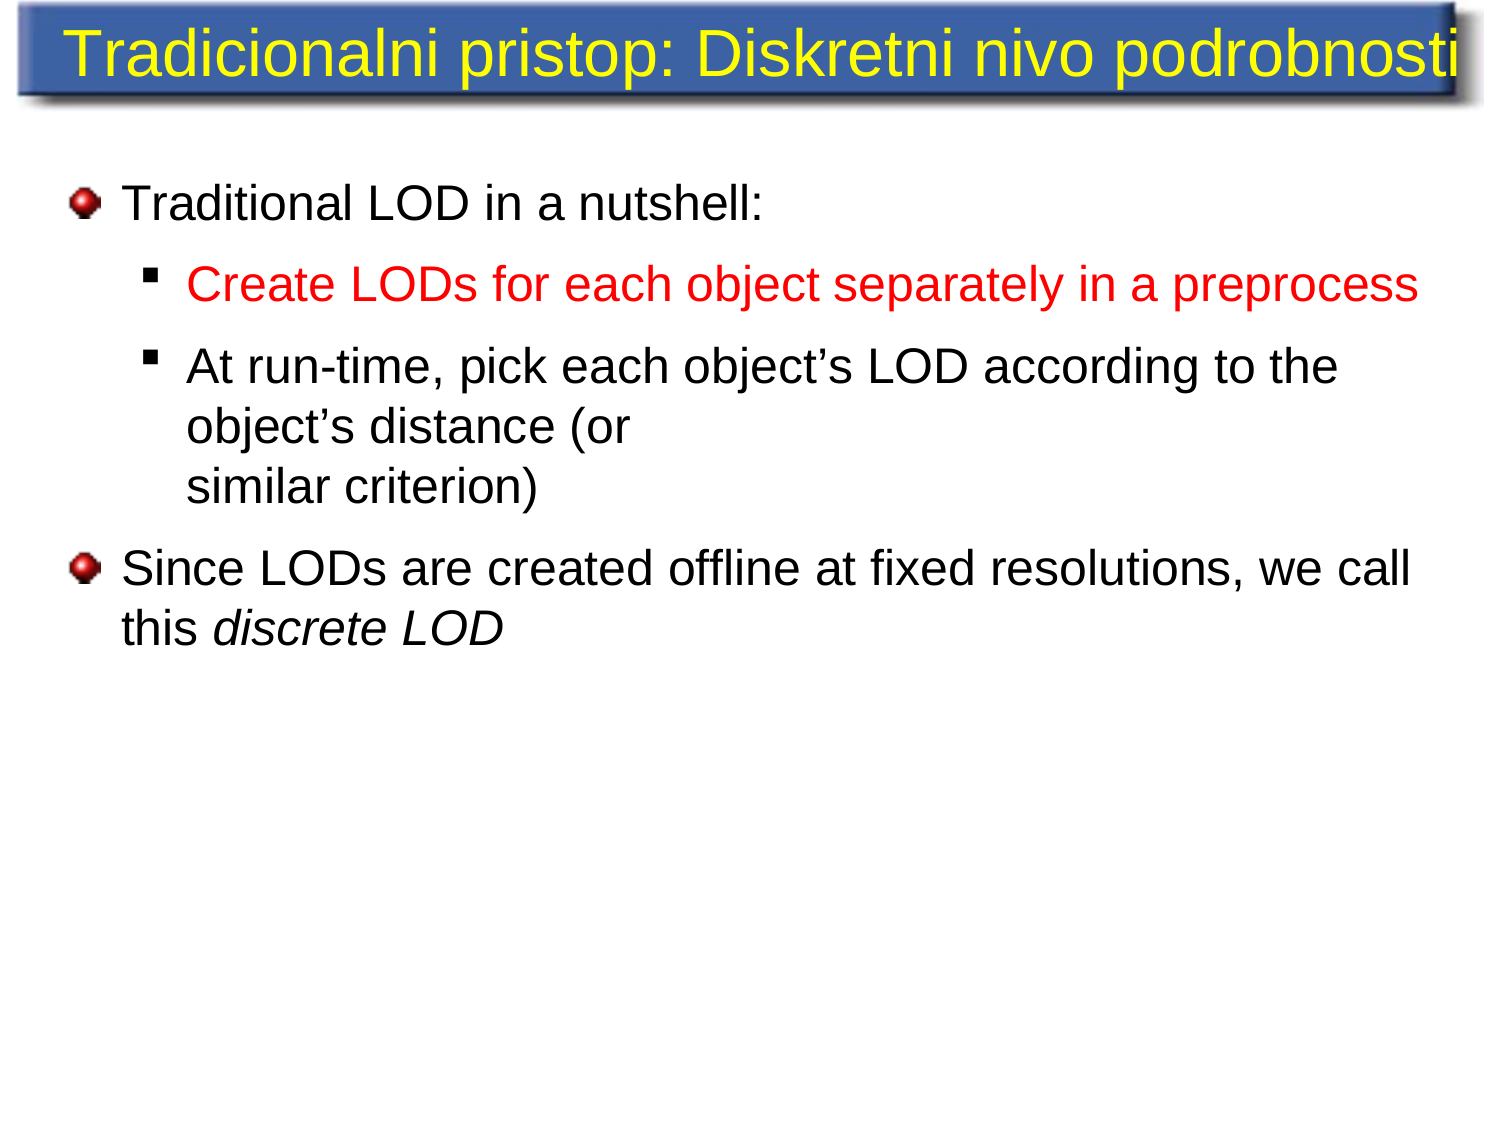

# Tradicionalni pristop: Diskretni nivo podrobnosti
Traditional LOD in a nutshell:
Create LODs for each object separately in a preprocess
At run-time, pick each object’s LOD according to the object’s distance (or
similar criterion)
Since LODs are created offline at fixed resolutions, we call this discrete LOD